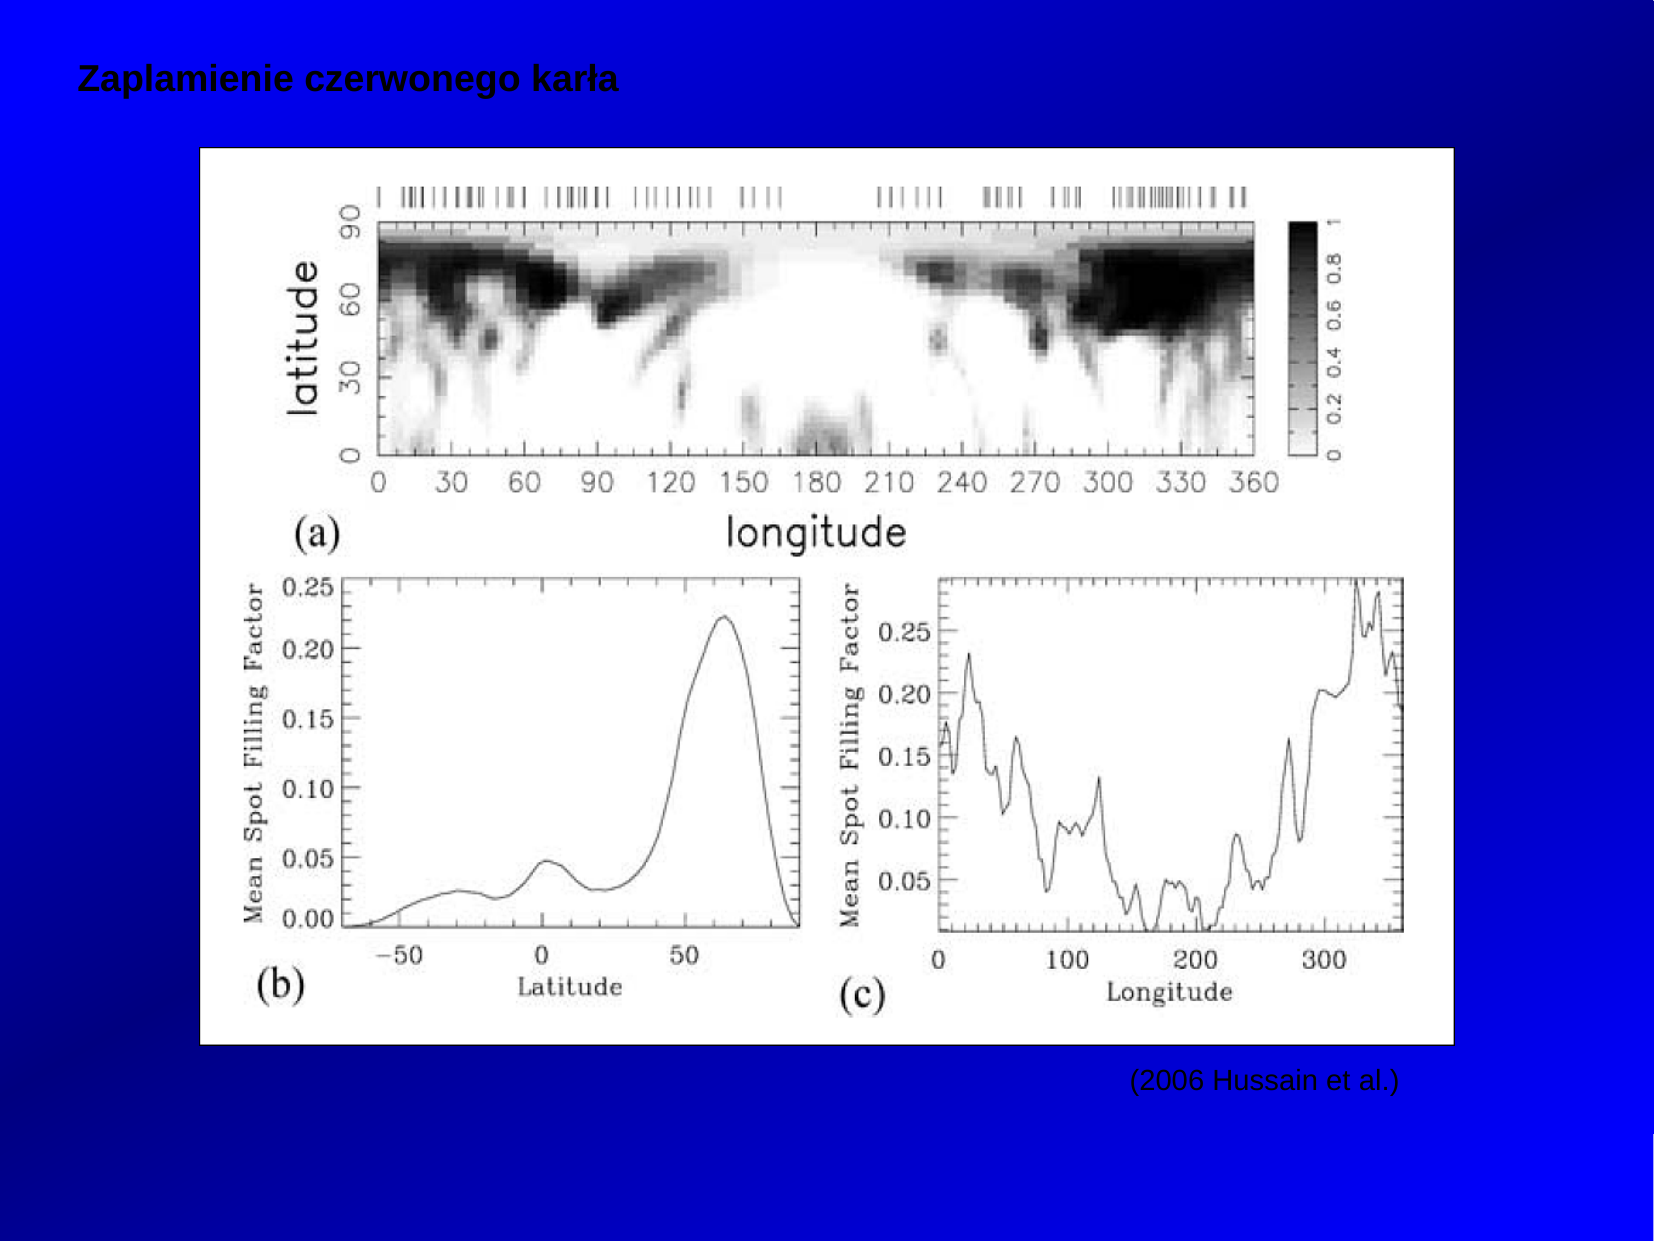

Zaplamienie czerwonego karła
(2006 Hussain et al.)